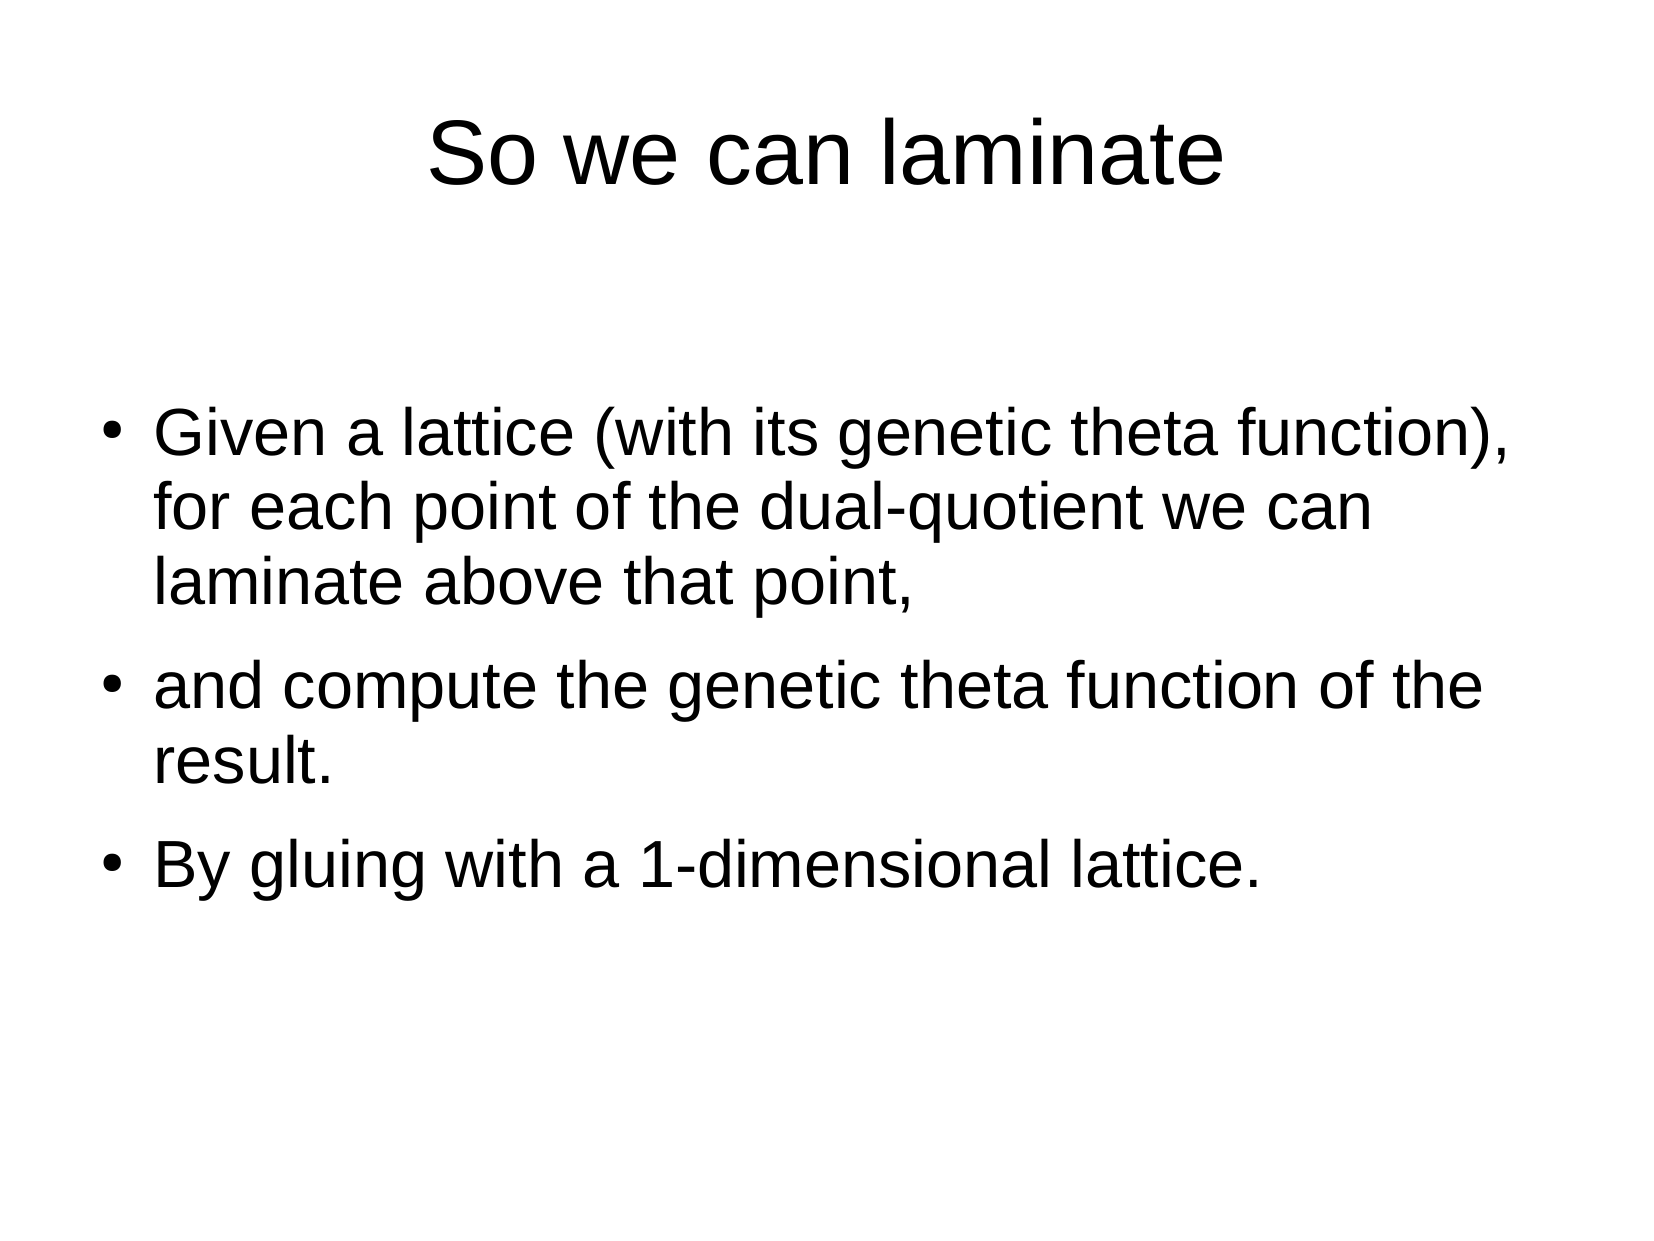

# So we can laminate
Given a lattice (with its genetic theta function), for each point of the dual-quotient we can laminate above that point,
and compute the genetic theta function of the result.
By gluing with a 1-dimensional lattice.